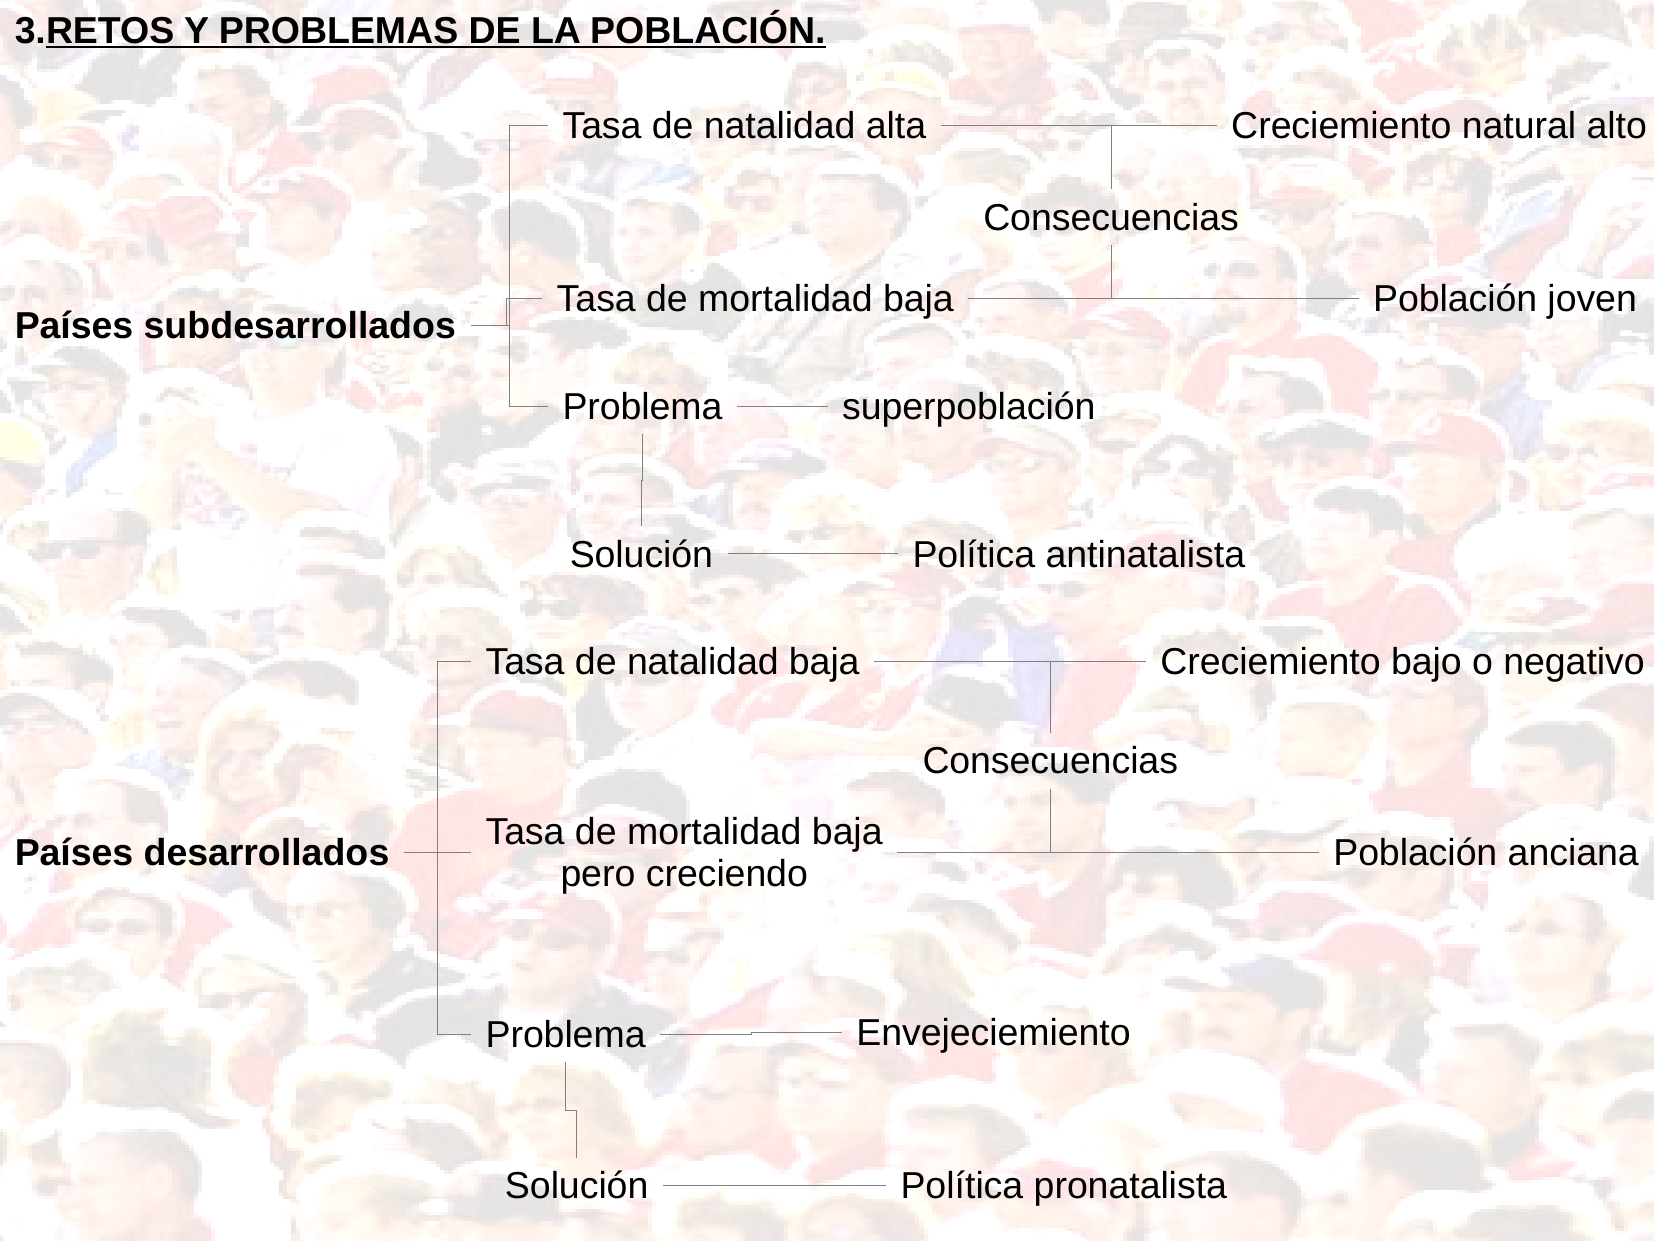

3.RETOS Y PROBLEMAS DE LA POBLACIÓN.
Tasa de natalidad alta
Creciemiento natural alto
Consecuencias
Tasa de mortalidad baja
Población joven
Países subdesarrollados
Problema
superpoblación
Solución
Política antinatalista
Tasa de natalidad baja
Creciemiento bajo o negativo
Consecuencias
Tasa de mortalidad baja
pero creciendo
Países desarrollados
Población anciana
Envejeciemiento
Problema
Solución
Política pronatalista